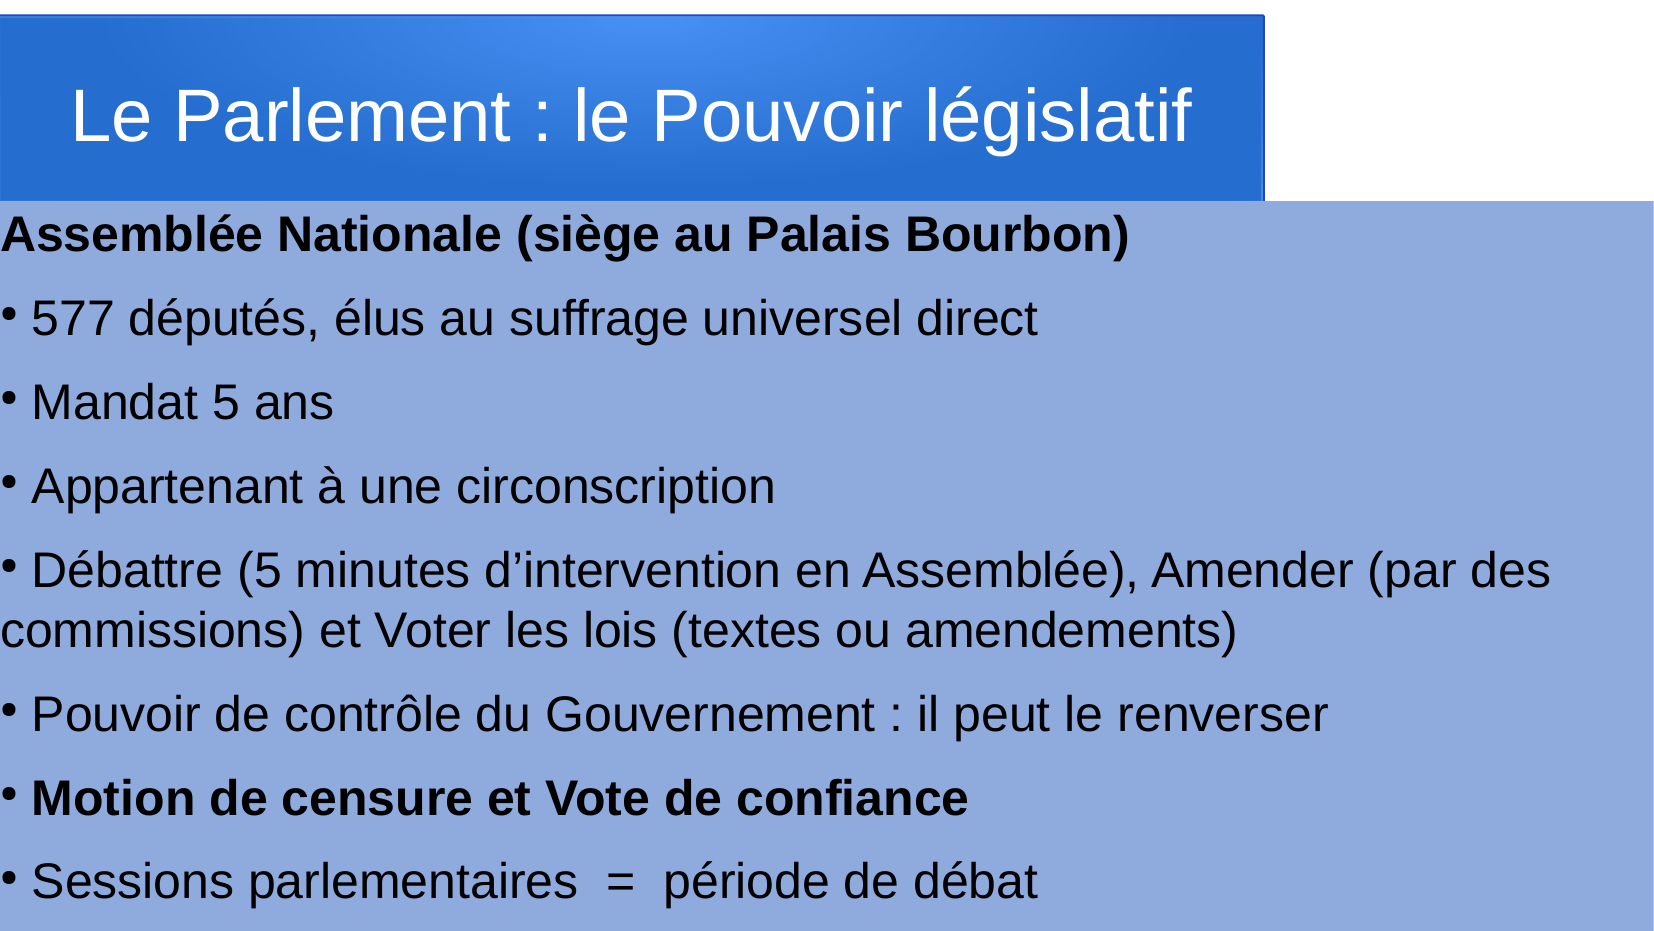

# Le Parlement : le Pouvoir législatif
Assemblée Nationale (siège au Palais Bourbon)
 577 députés, élus au suffrage universel direct
 Mandat 5 ans
 Appartenant à une circonscription
 Débattre (5 minutes d’intervention en Assemblée), Amender (par des commissions) et Voter les lois (textes ou amendements)
 Pouvoir de contrôle du Gouvernement : il peut le renverser
 Motion de censure et Vote de confiance
 Sessions parlementaires = période de débat
 Si désaccord au Parlement, elle a le dernier mot
Sénat (siège au Palais du Luxembourg)
 348 sénateurs, élus au suffrage universel indirect (collège électoral = les grands électeurs)
 Mandat 6 ans, renouvelé par moitié depuis 2003
 Appartenant au Département, le nombre dépend de la population
 Discuter, modifier ou amender et voter les lois et contrôler l’action du Gouvernement
 Se réunit chaque jour selon un calendrier de priorité à débattre
 Le président du SÉNAT assume l’intérim si vacance du pouvoir
Quand Le texte de loi n’est pas voté par le SÉNAT, il revient à l’Assemblée pour être modifié : la navette. S’il revient deux fois devant les deux assemblées, le 1er ministre peut interrompre en imposant une commission (7 sénateurs et 7 députés). A l’issue, les 2 assemblées et le gouvernement ont la possibilité d’approuver. Dans le cas contraire, le gouvernement peut demander à l’assemblée nationale de se prononcer définitivement.